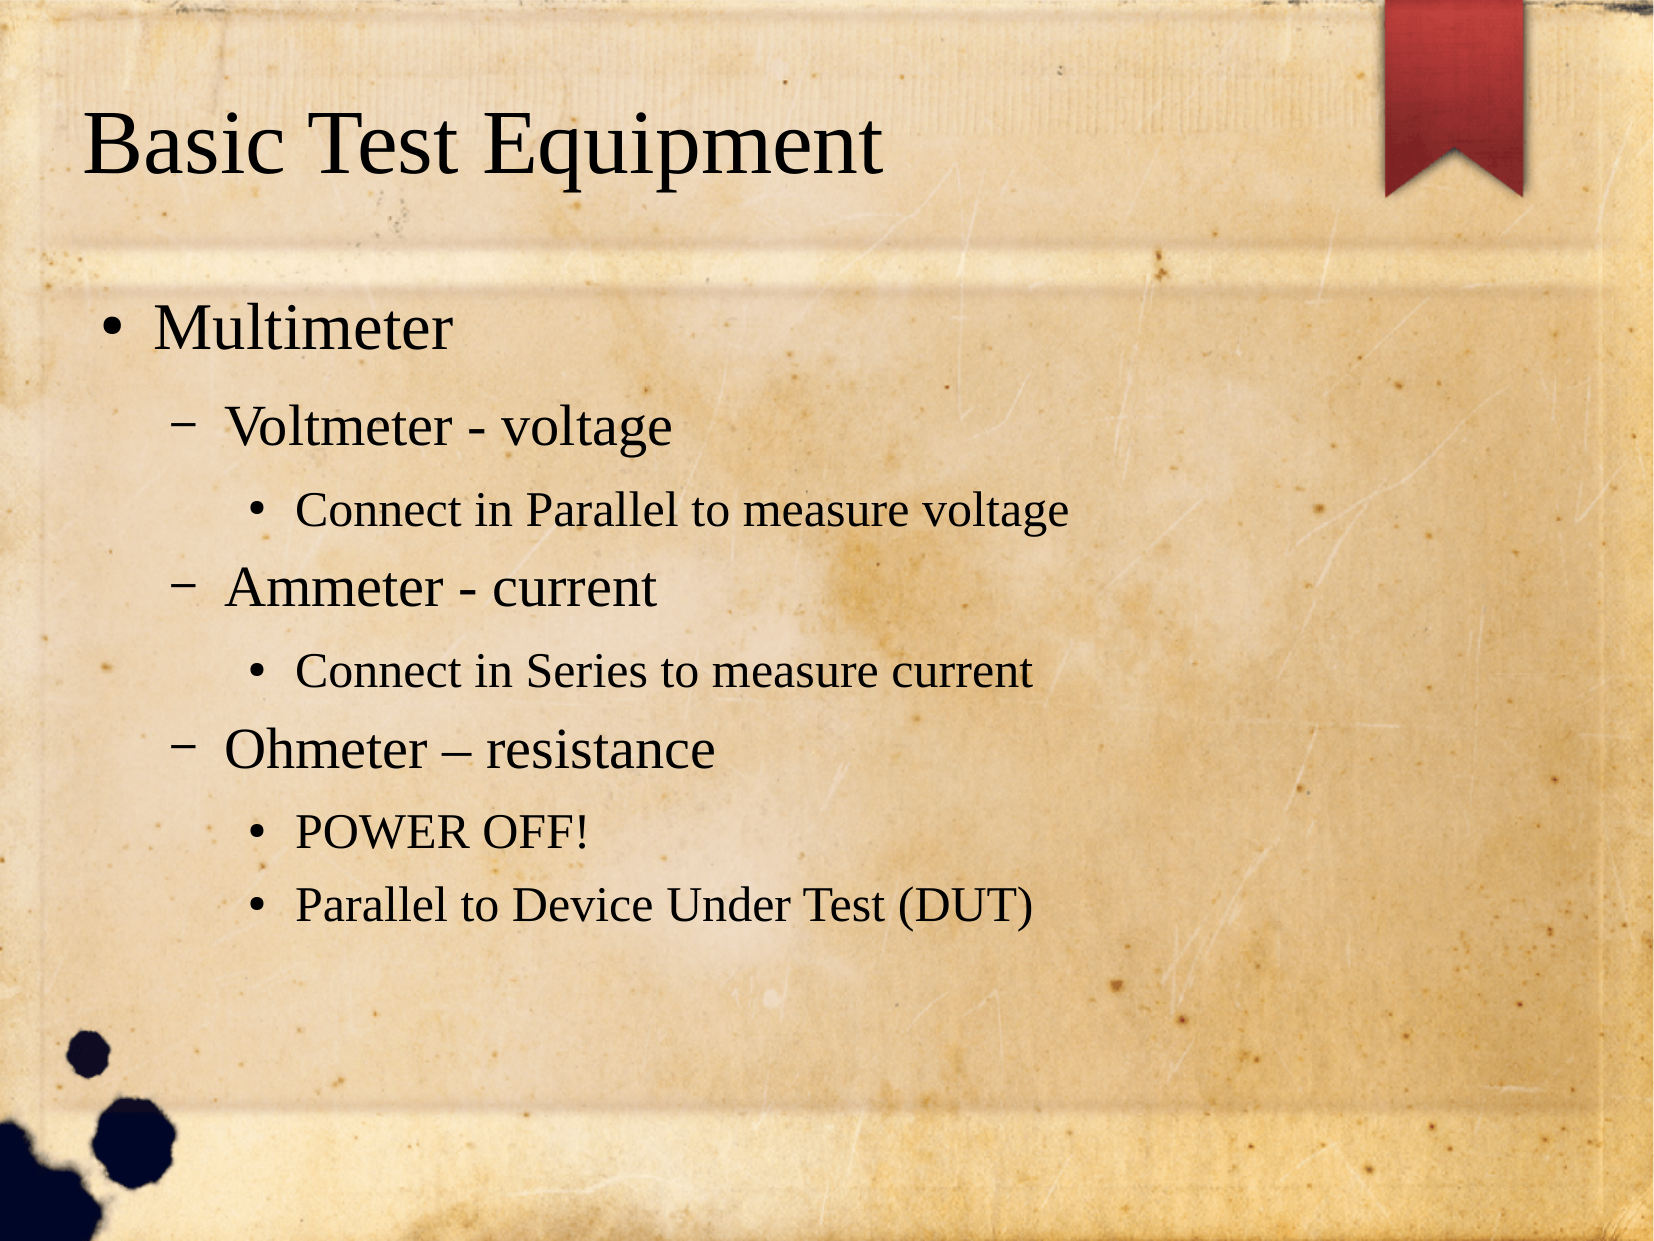

# Basic Test Equipment
Multimeter
Voltmeter - voltage
Connect in Parallel to measure voltage
Ammeter - current
Connect in Series to measure current
Ohmeter – resistance
POWER OFF!
Parallel to Device Under Test (DUT)